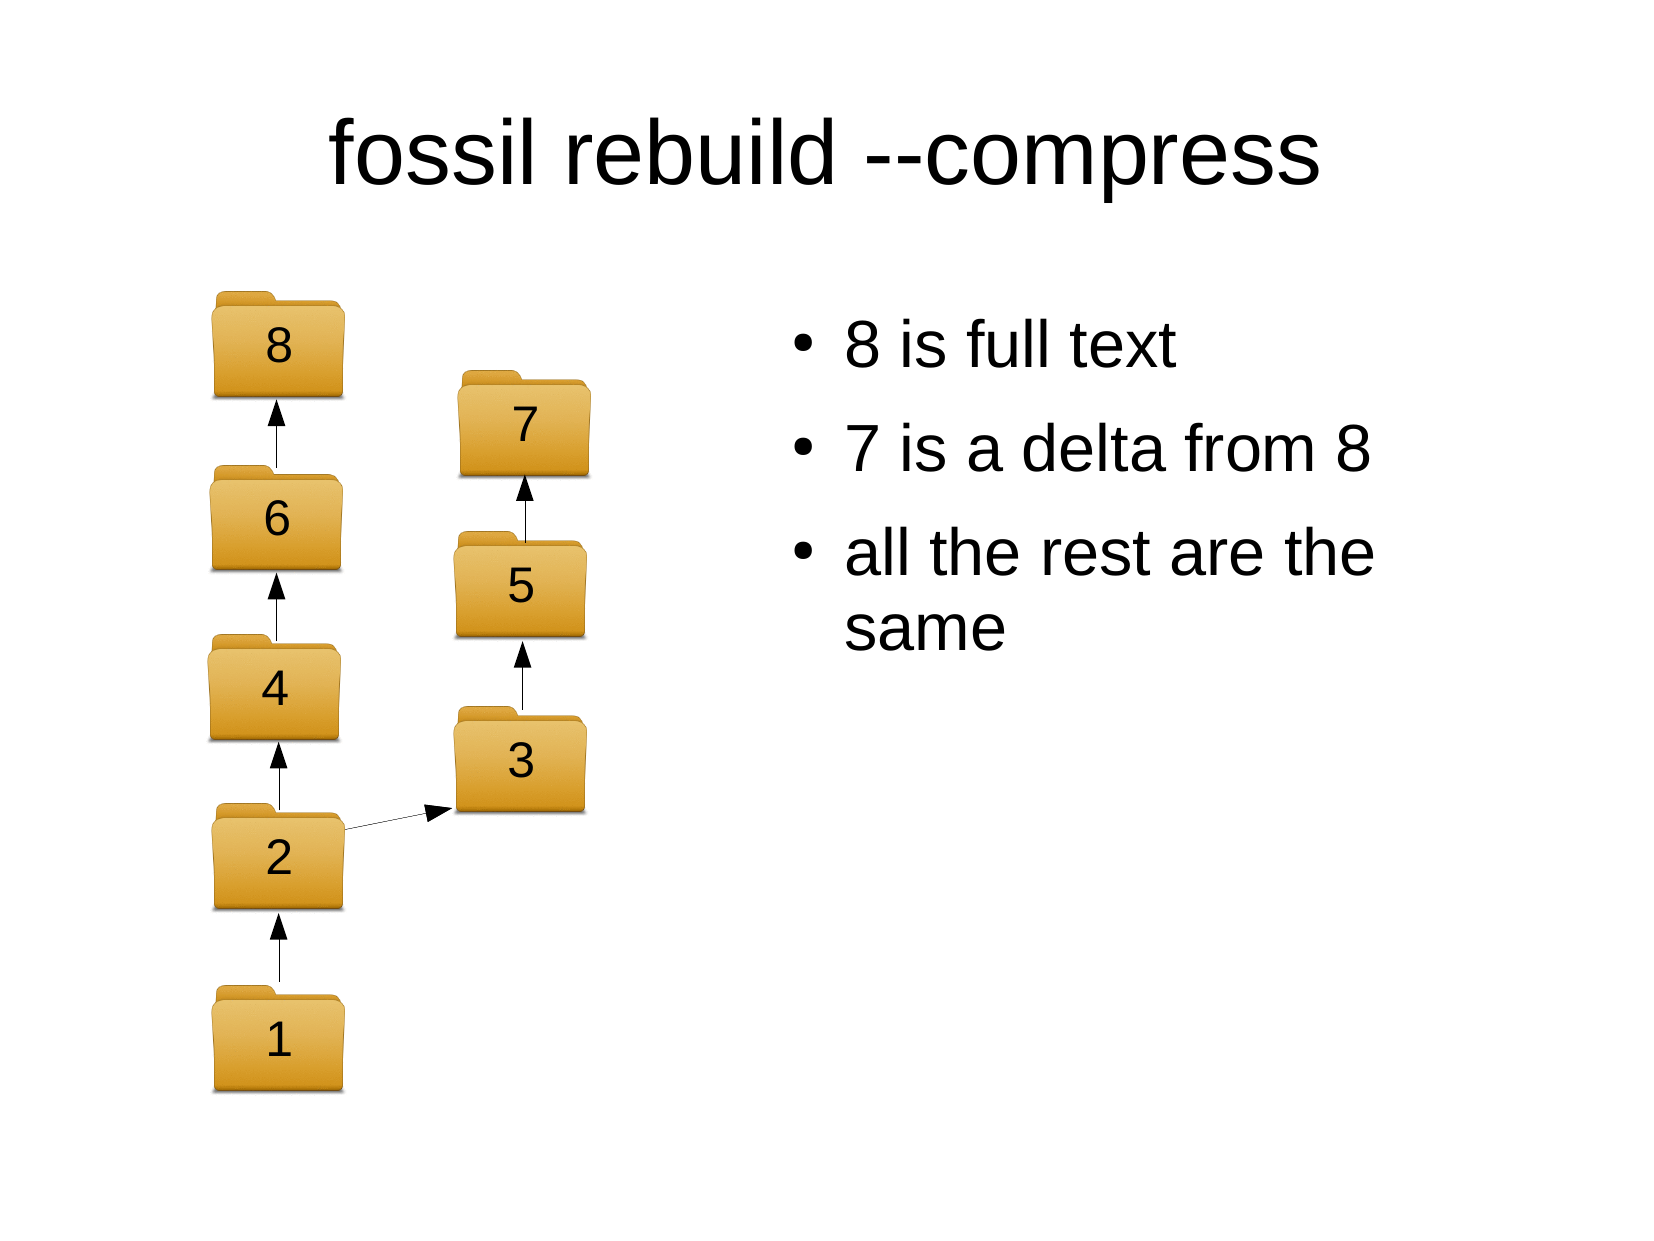

# fossil rebuild --compress
8
8 is full text
7 is a delta from 8
all the rest are the same
7
6
5
4
3
2
1